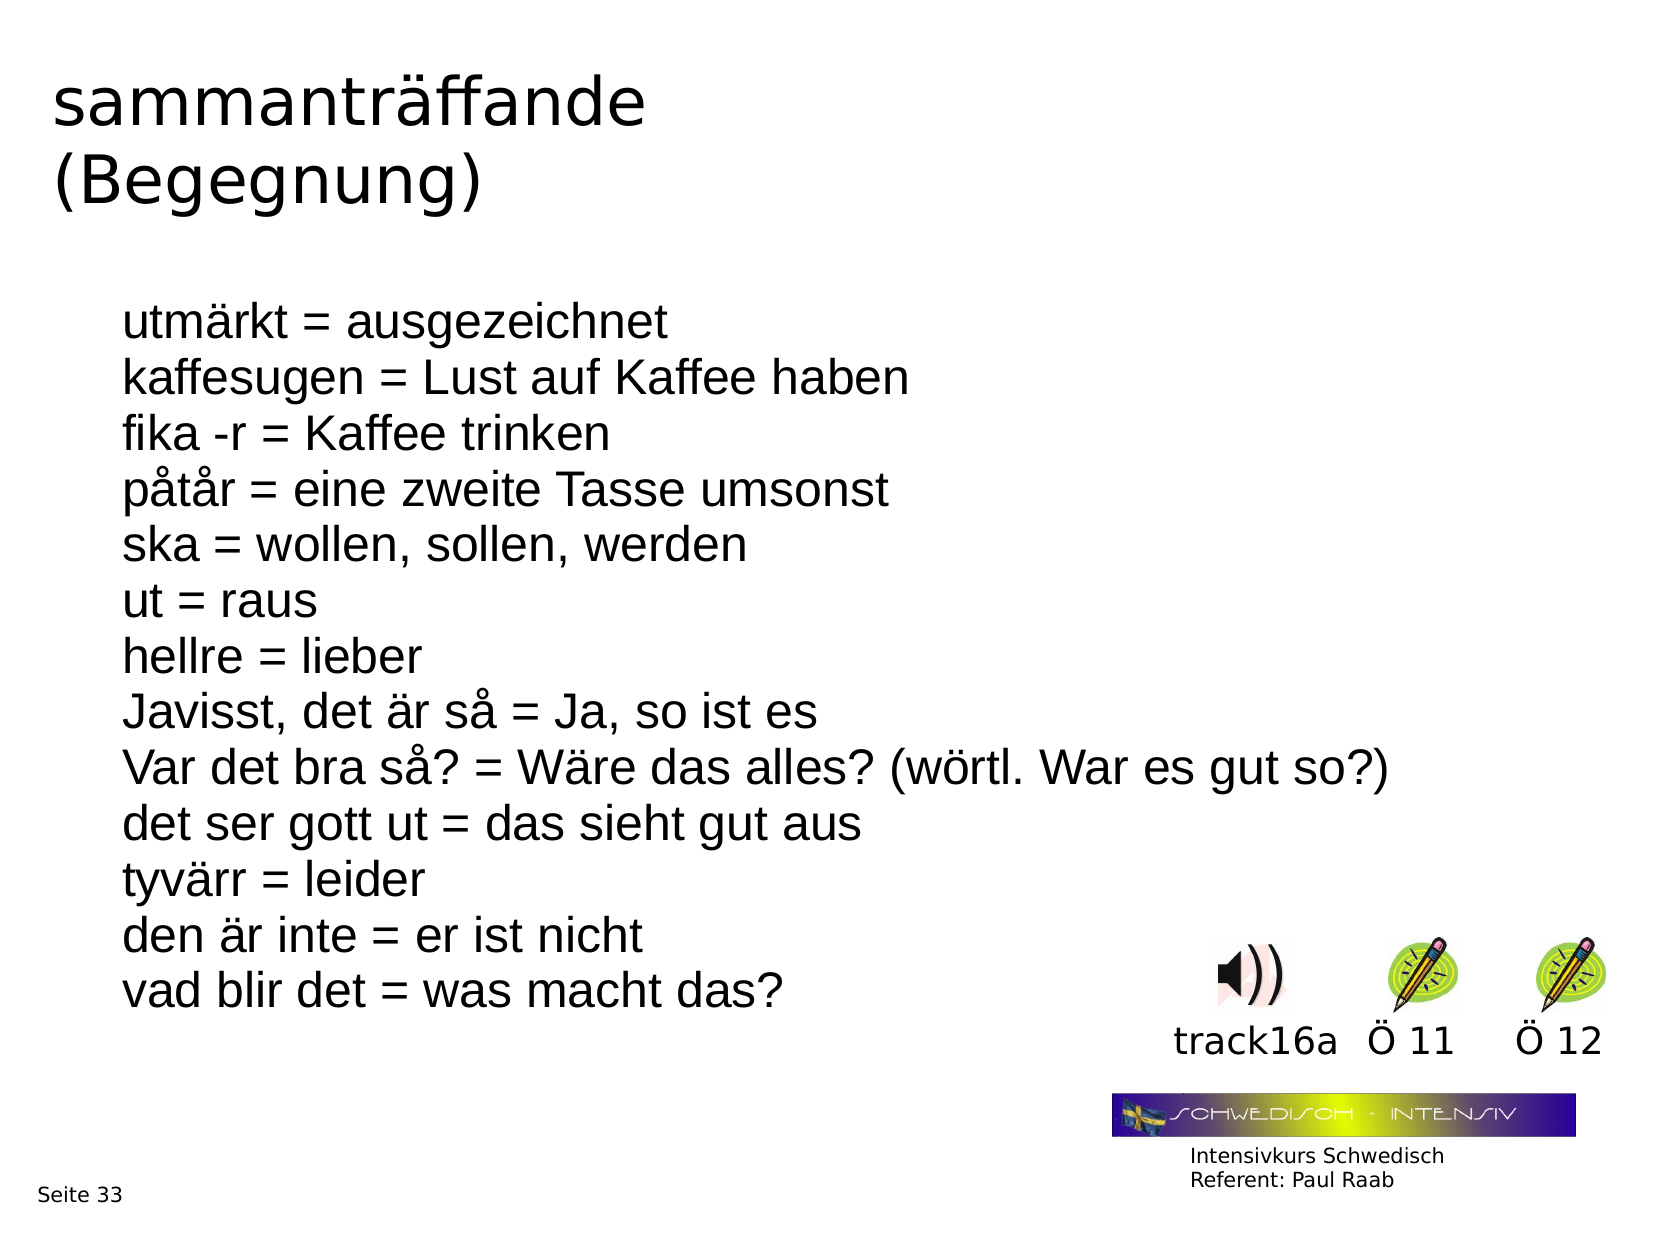

sammanträffande
(Begegnung)
utmärkt = ausgezeichnet
kaffesugen = Lust auf Kaffee haben
fika -r = Kaffee trinken
påtår = eine zweite Tasse umsonst
ska = wollen, sollen, werden
ut = raus
hellre = lieber
Javisst, det är så = Ja, so ist es
Var det bra så? = Wäre das alles? (wörtl. War es gut so?)
det ser gott ut = das sieht gut aus
tyvärr = leider
den är inte = er ist nicht
vad blir det = was macht das?
track16a
Ö 11
Ö 12